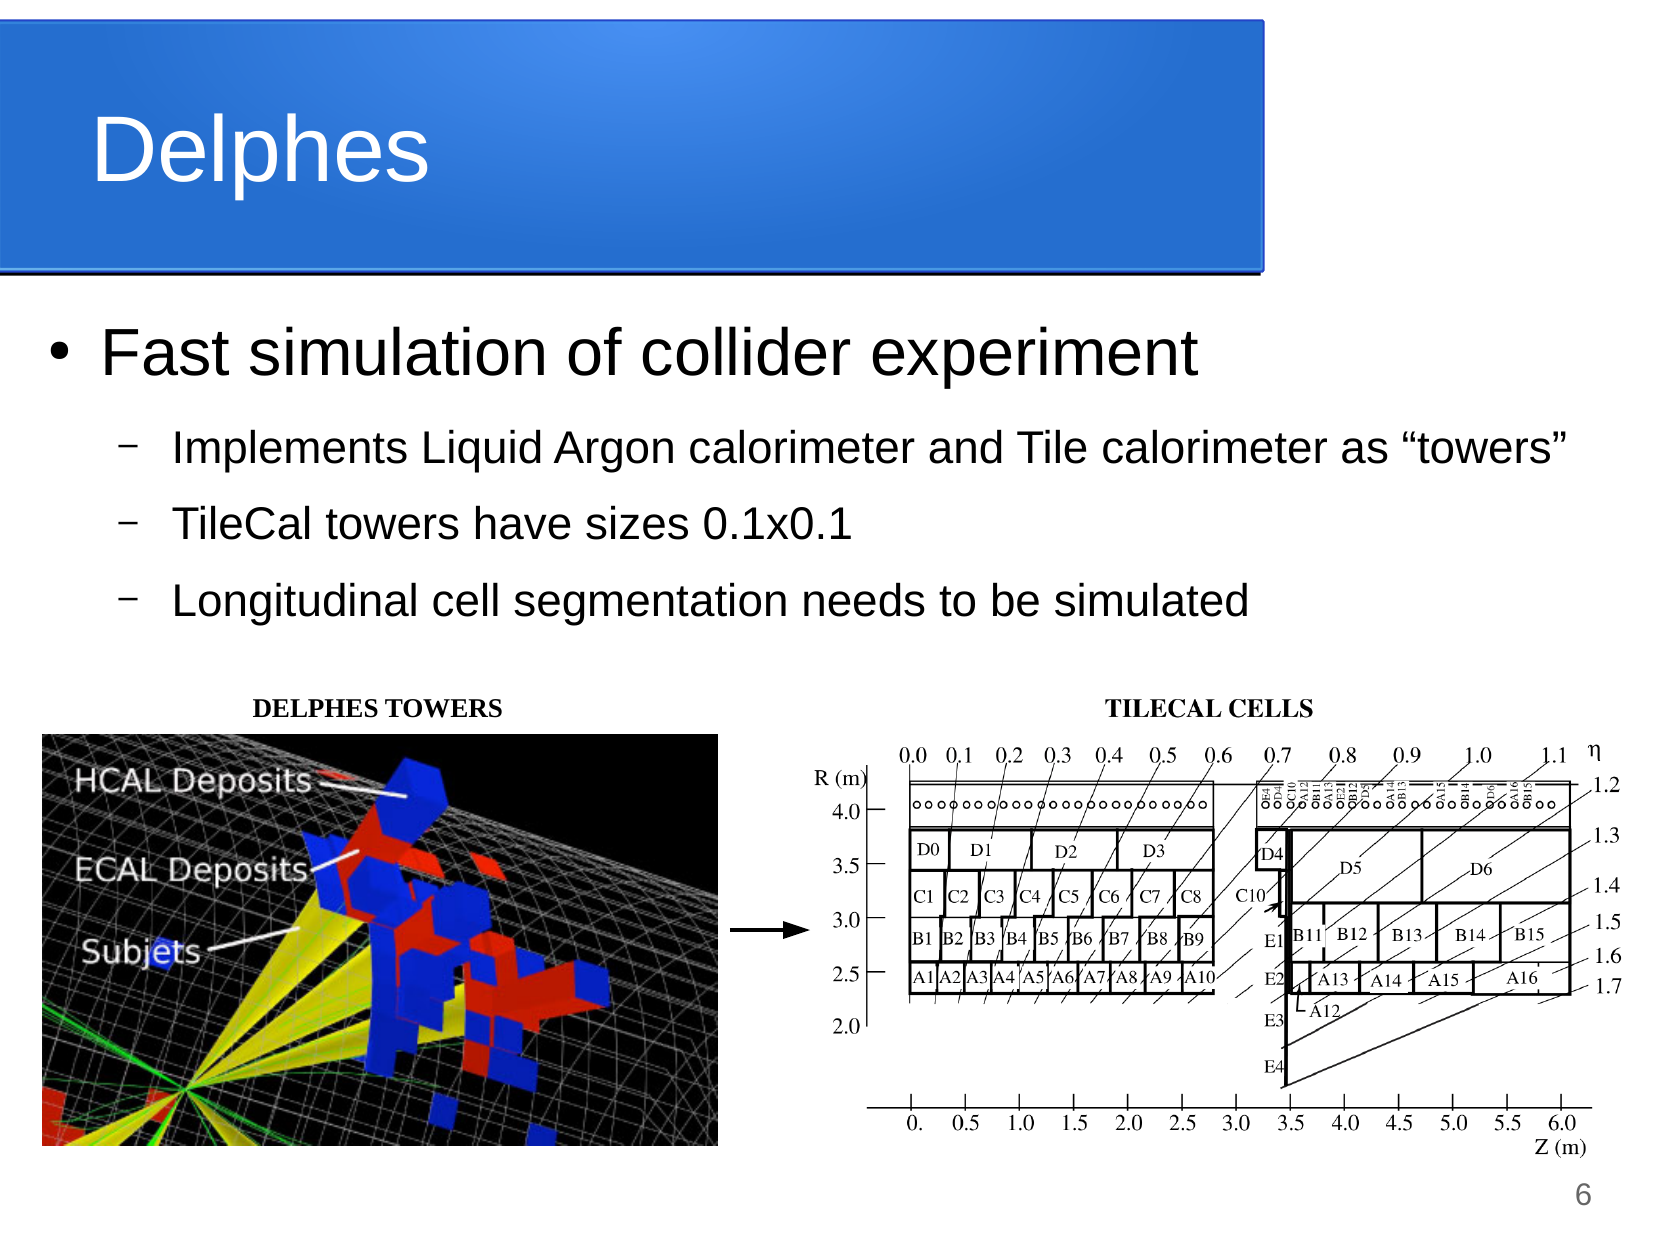

# Delphes
Fast simulation of collider experiment
Implements Liquid Argon calorimeter and Tile calorimeter as “towers”
TileCal towers have sizes 0.1x0.1
Longitudinal cell segmentation needs to be simulated
DELPHES TOWERS